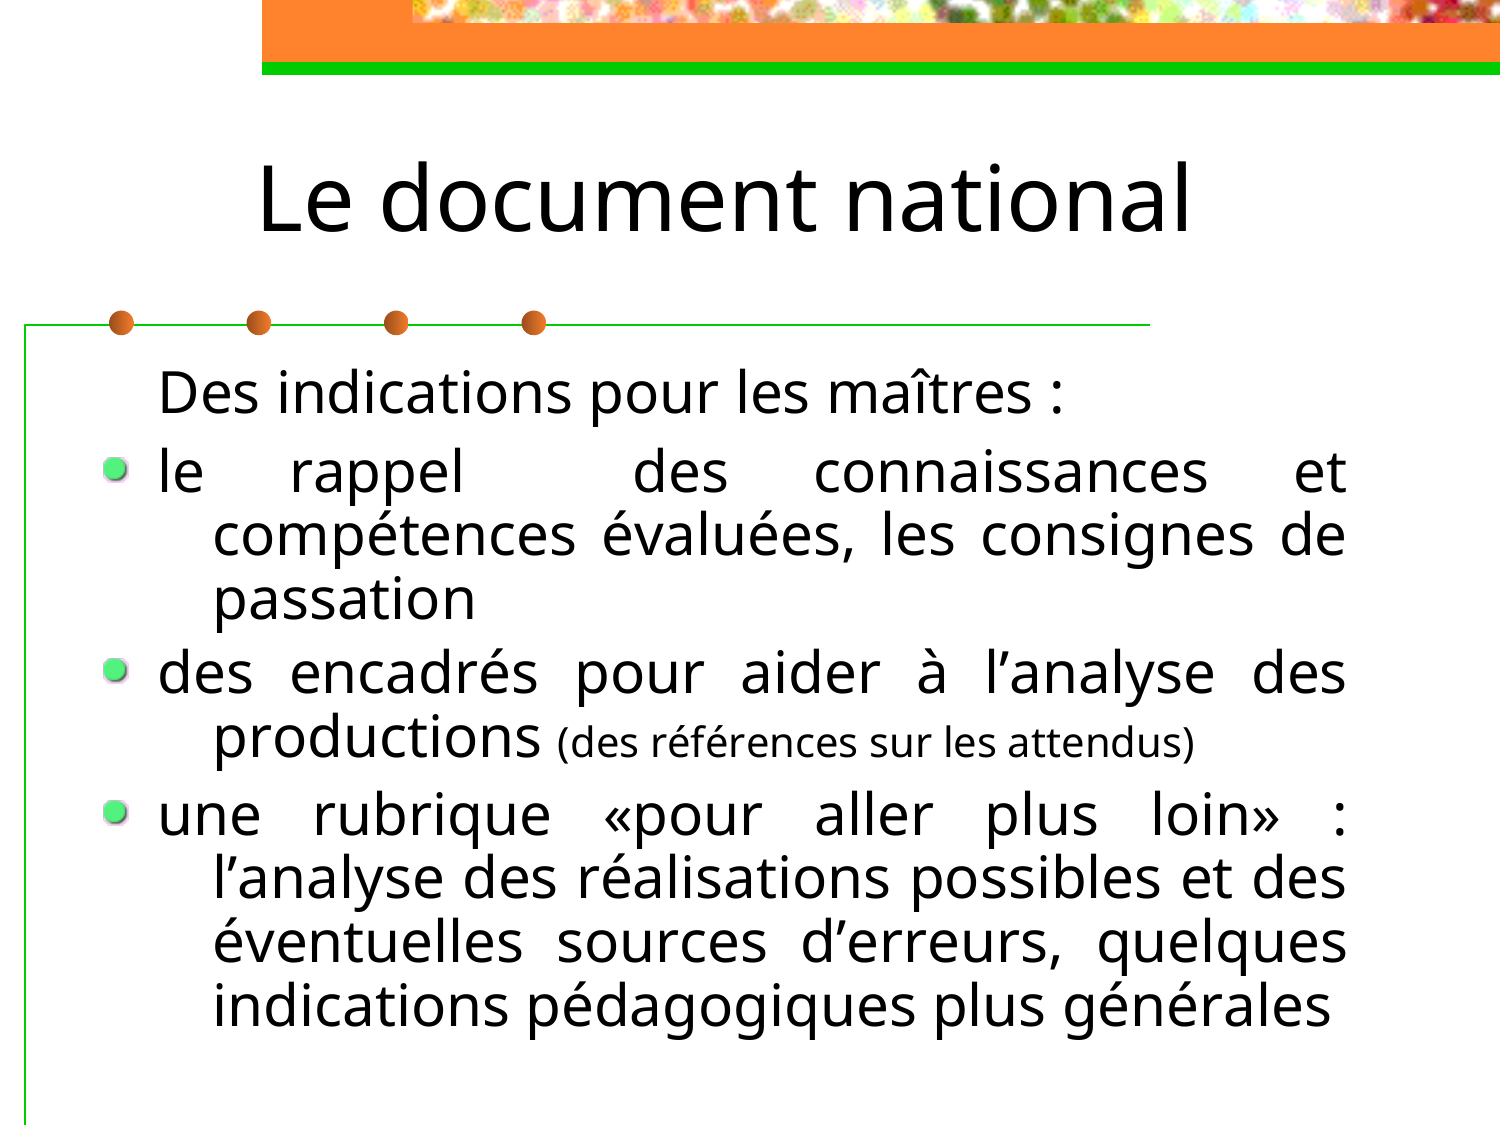

# Le document national
Des indications pour les maîtres :
le rappel des connaissances et compétences évaluées, les consignes de passation
des encadrés pour aider à l’analyse des productions (des références sur les attendus)
une rubrique «pour aller plus loin» : l’analyse des réalisations possibles et des éventuelles sources d’erreurs, quelques indications pédagogiques plus générales